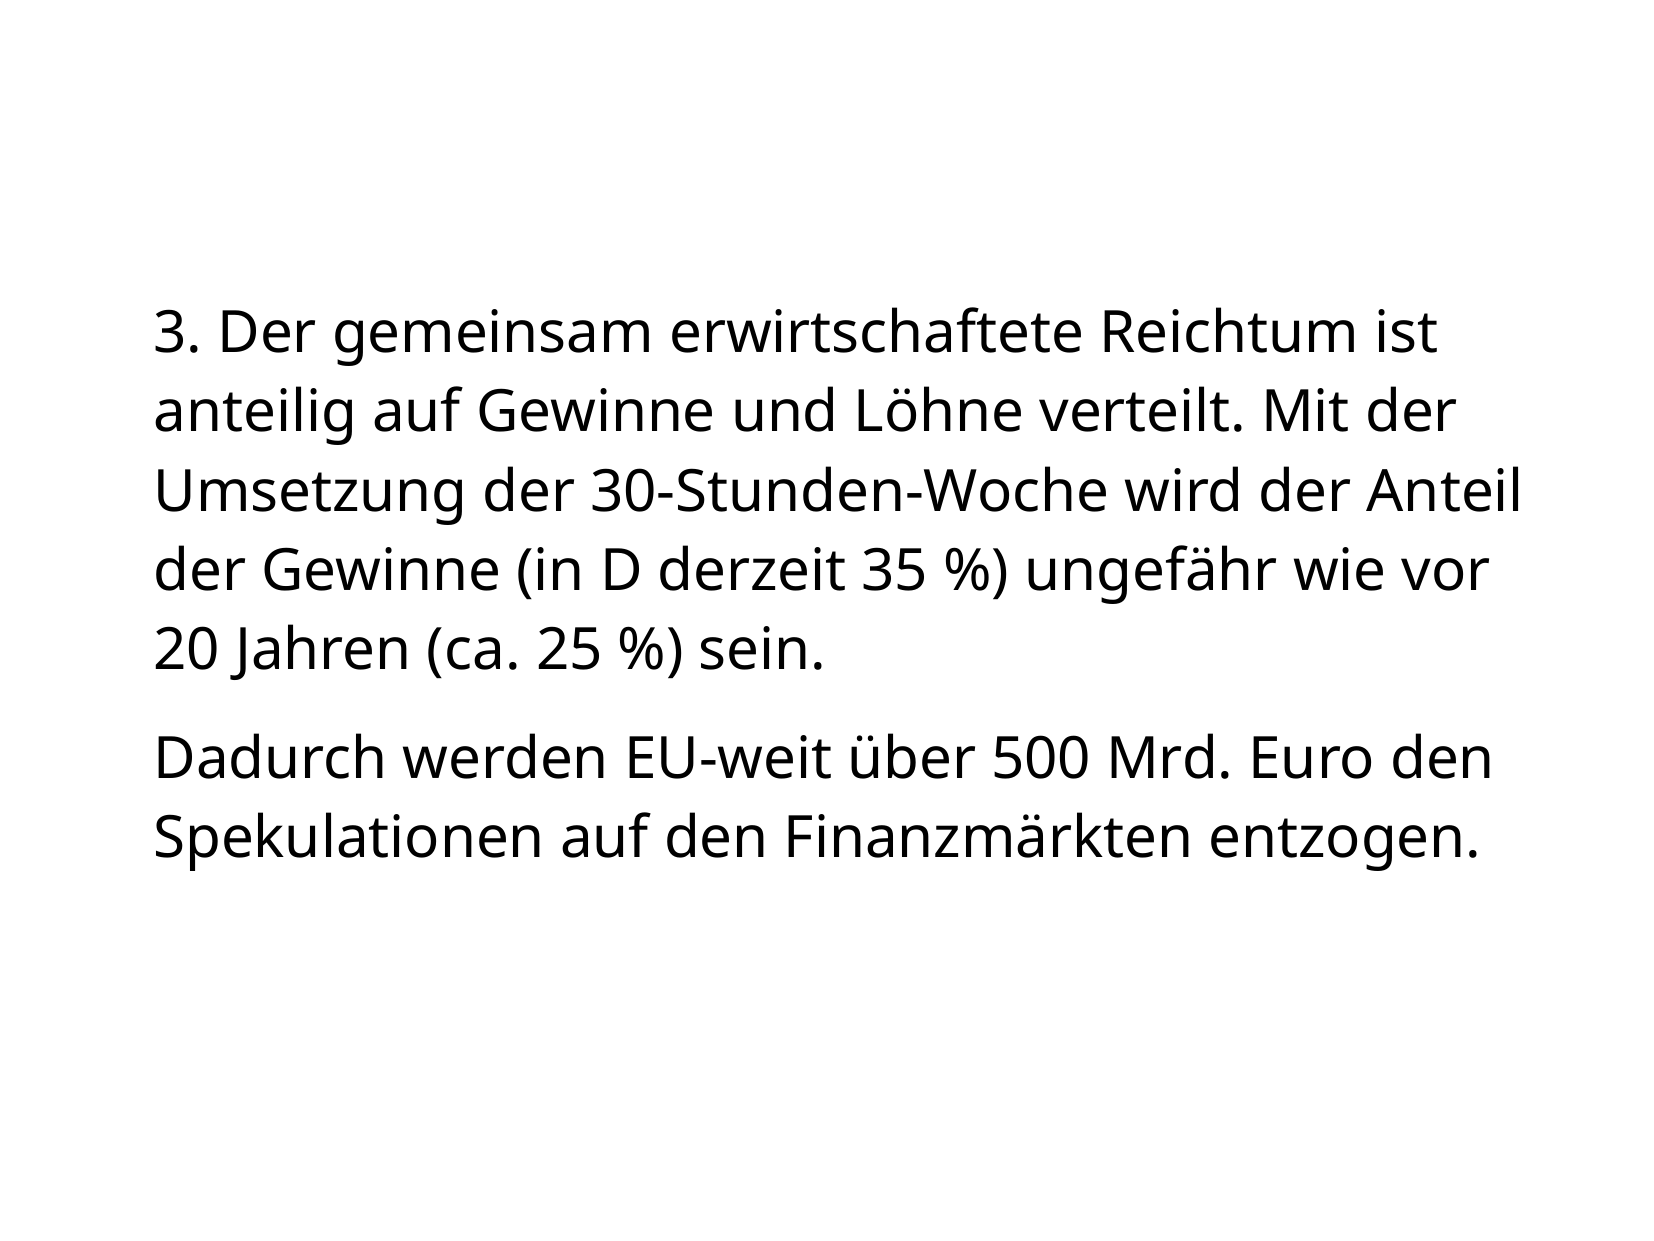

#
3. Der gemeinsam erwirtschaftete Reichtum ist anteilig auf Gewinne und Löhne verteilt. Mit der Umsetzung der 30-Stunden-Woche wird der Anteil der Gewinne (in D derzeit 35 %) ungefähr wie vor 20 Jahren (ca. 25 %) sein.
Dadurch werden EU-weit über 500 Mrd. Euro den Spekulationen auf den Finanzmärkten entzogen.